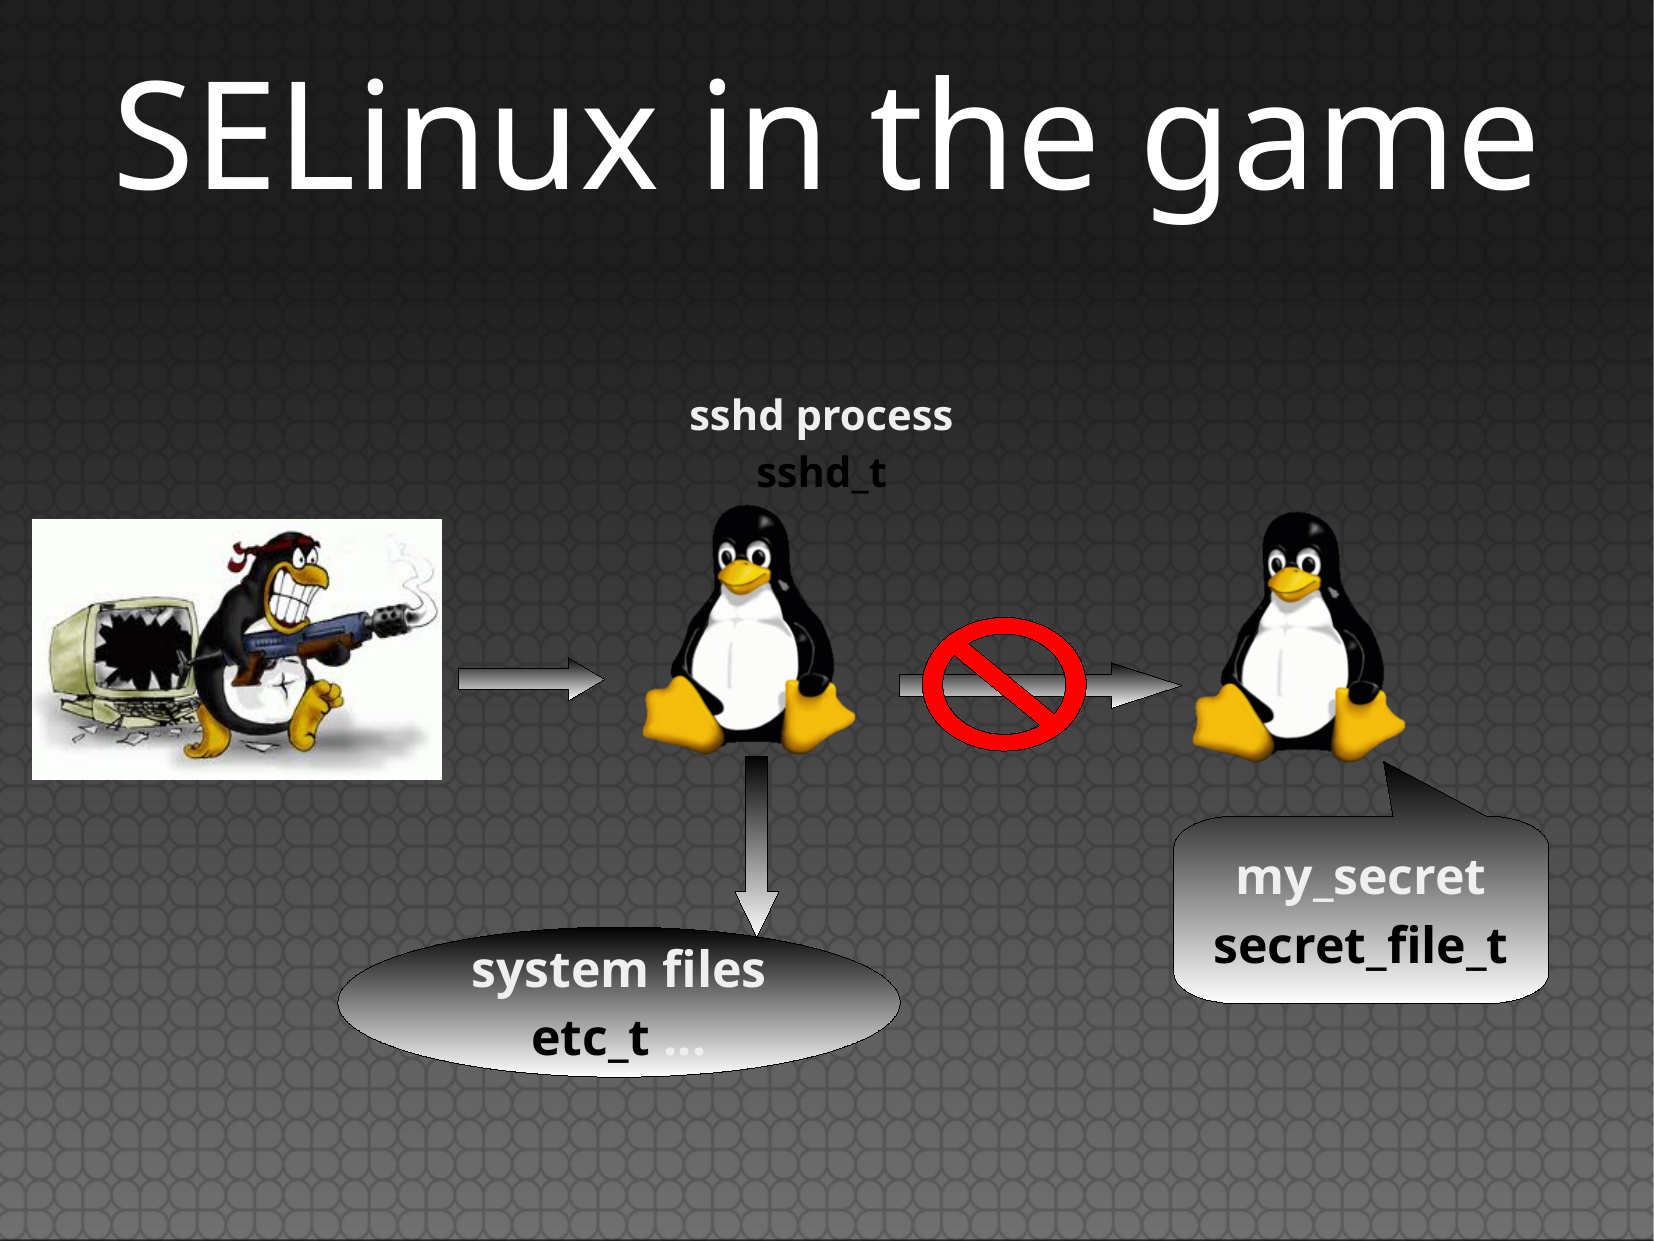

# SELinux in the game
sshd process
sshd_t
my_secret
secret_file_t
system files
etc_t ...